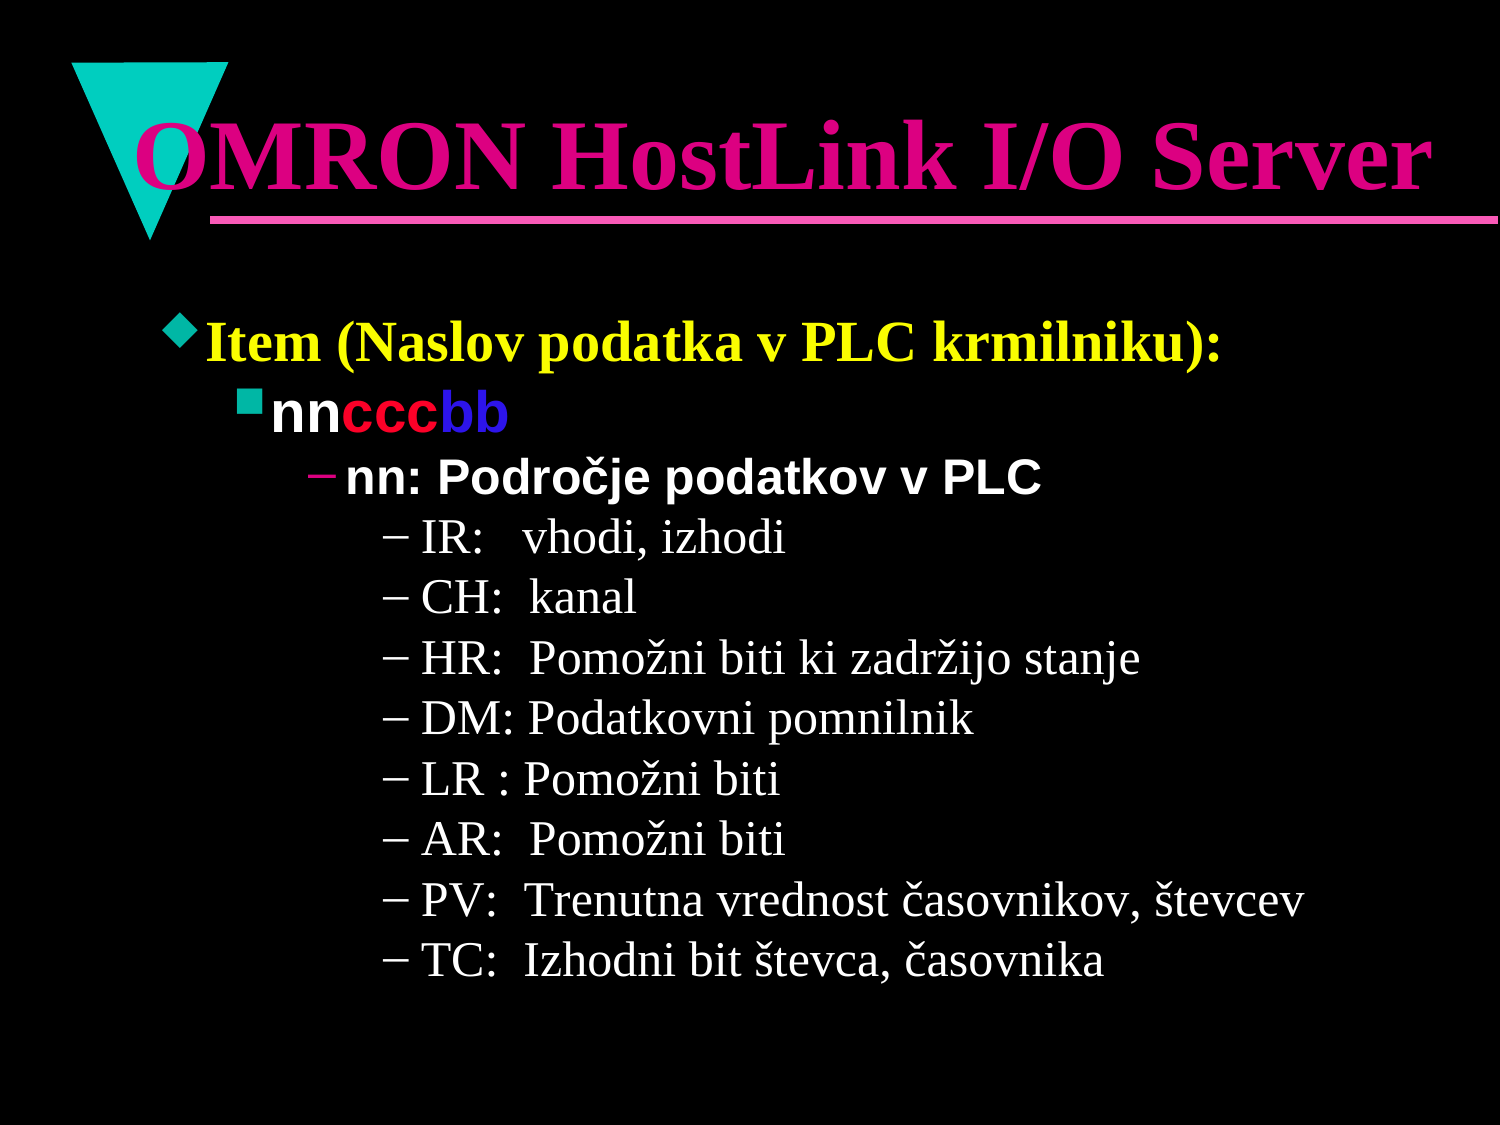

# OMRON HostLink I/O Server
Item (Naslov podatka v PLC krmilniku):
nncccbb
nn: Področje podatkov v PLC
IR: vhodi, izhodi
CH: kanal
HR: Pomožni biti ki zadržijo stanje
DM: Podatkovni pomnilnik
LR : Pomožni biti
AR: Pomožni biti
PV: Trenutna vrednost časovnikov, števcev
TC: Izhodni bit števca, časovnika
RVP2
I/O komunikacija
21